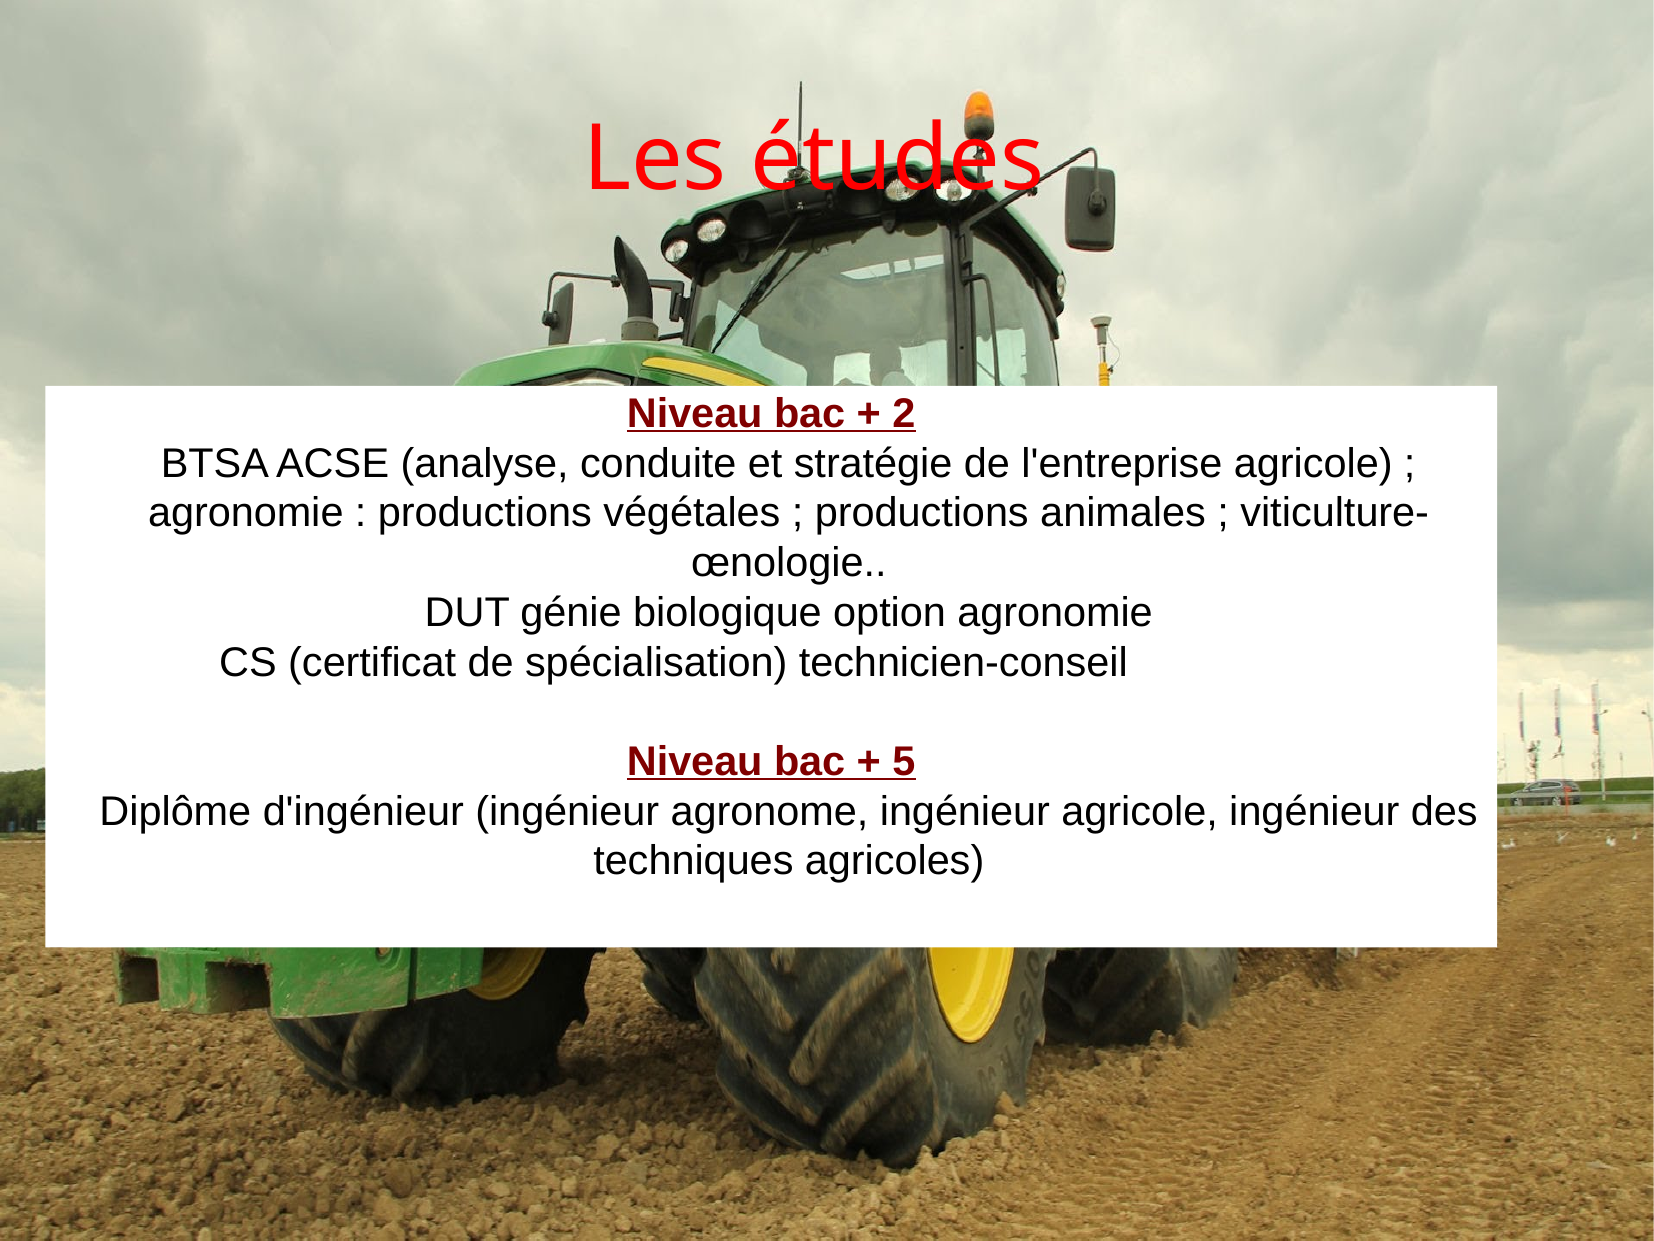

# Les études
Niveau bac + 2
BTSA ACSE (analyse, conduite et stratégie de l'entreprise agricole) ; agronomie : productions végétales ; productions animales ; viticulture-œnologie..
DUT génie biologique option agronomie
CS (certificat de spécialisation) technicien-conseil
Niveau bac + 5
Diplôme d'ingénieur (ingénieur agronome, ingénieur agricole, ingénieur des techniques agricoles)